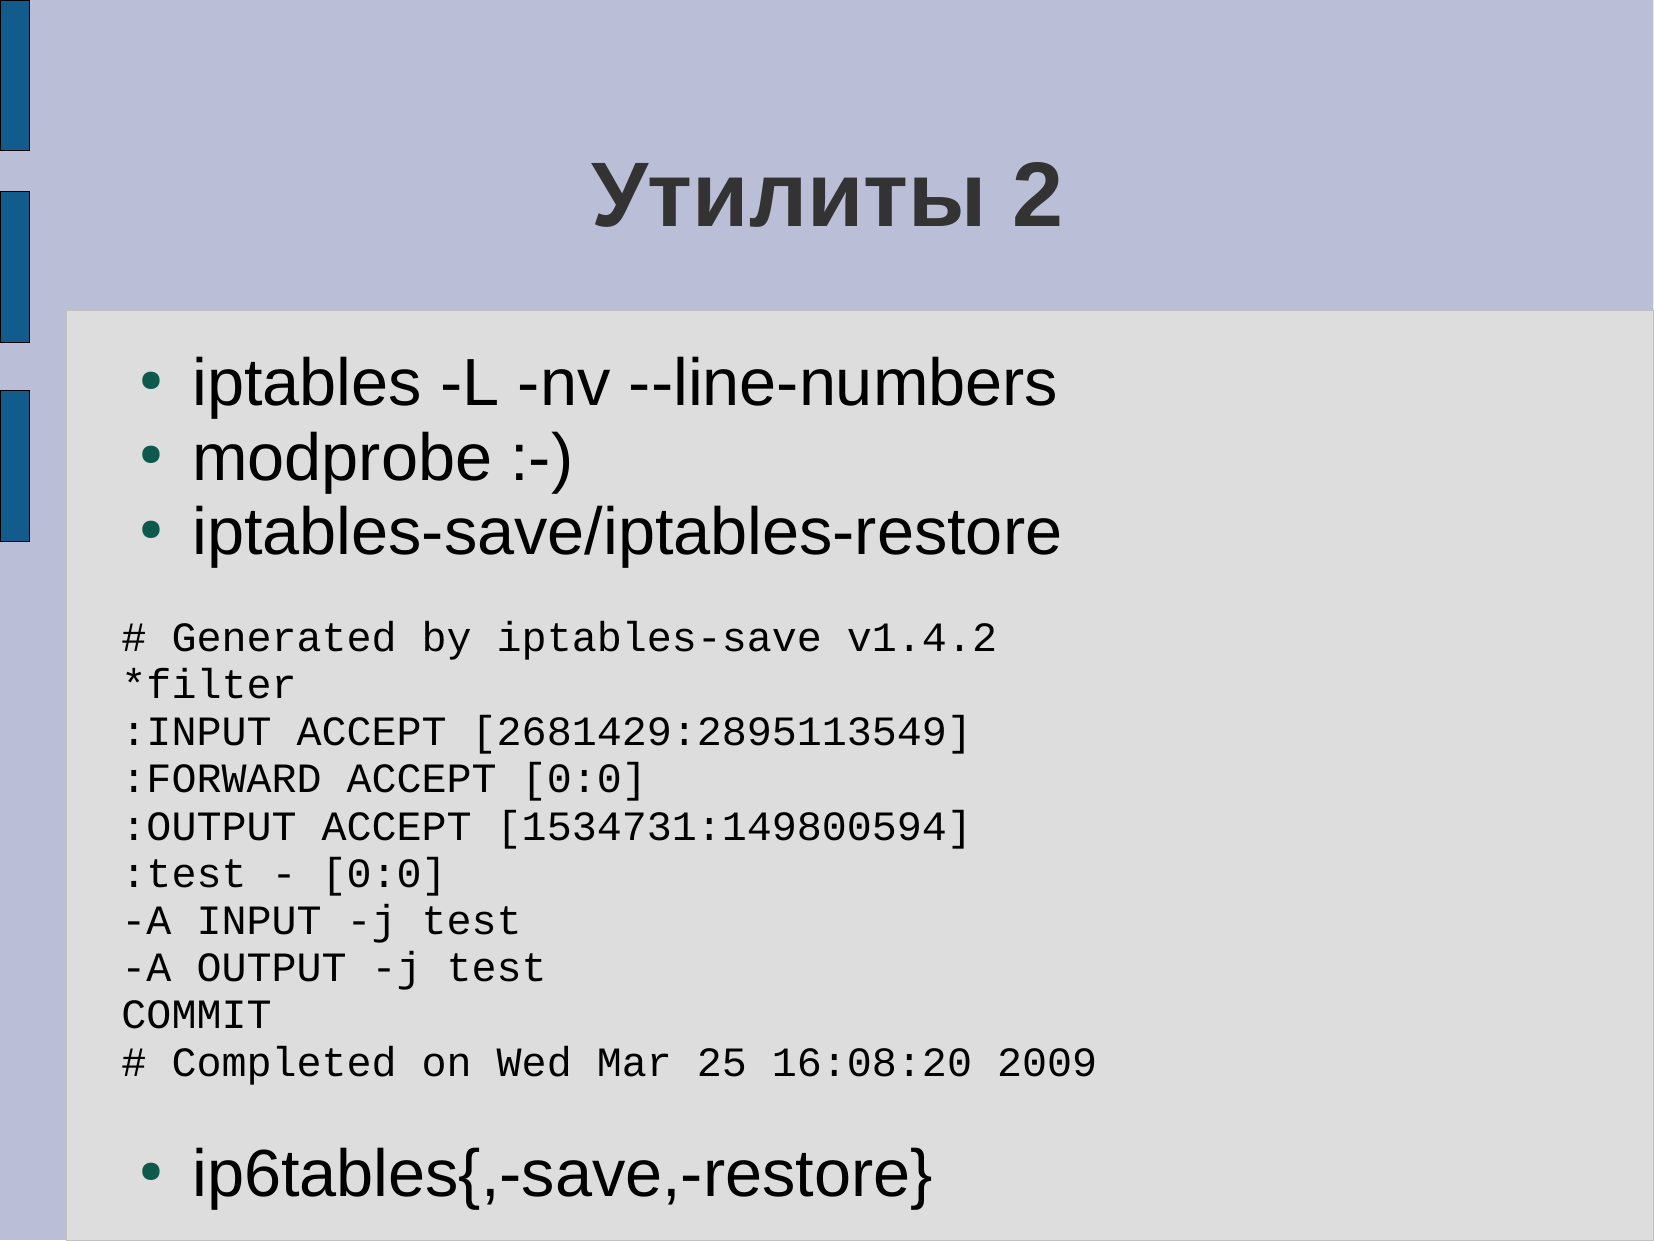

# Утилиты 2
iptables -L -nv --line-numbers
modprobe :-)
iptables-save/iptables-restore
# Generated by iptables-save v1.4.2
*filter
:INPUT ACCEPT [2681429:2895113549]
:FORWARD ACCEPT [0:0]
:OUTPUT ACCEPT [1534731:149800594]
:test - [0:0]
-A INPUT -j test
-A OUTPUT -j test
COMMIT
# Completed on Wed Mar 25 16:08:20 2009
ip6tables{,-save,-restore}